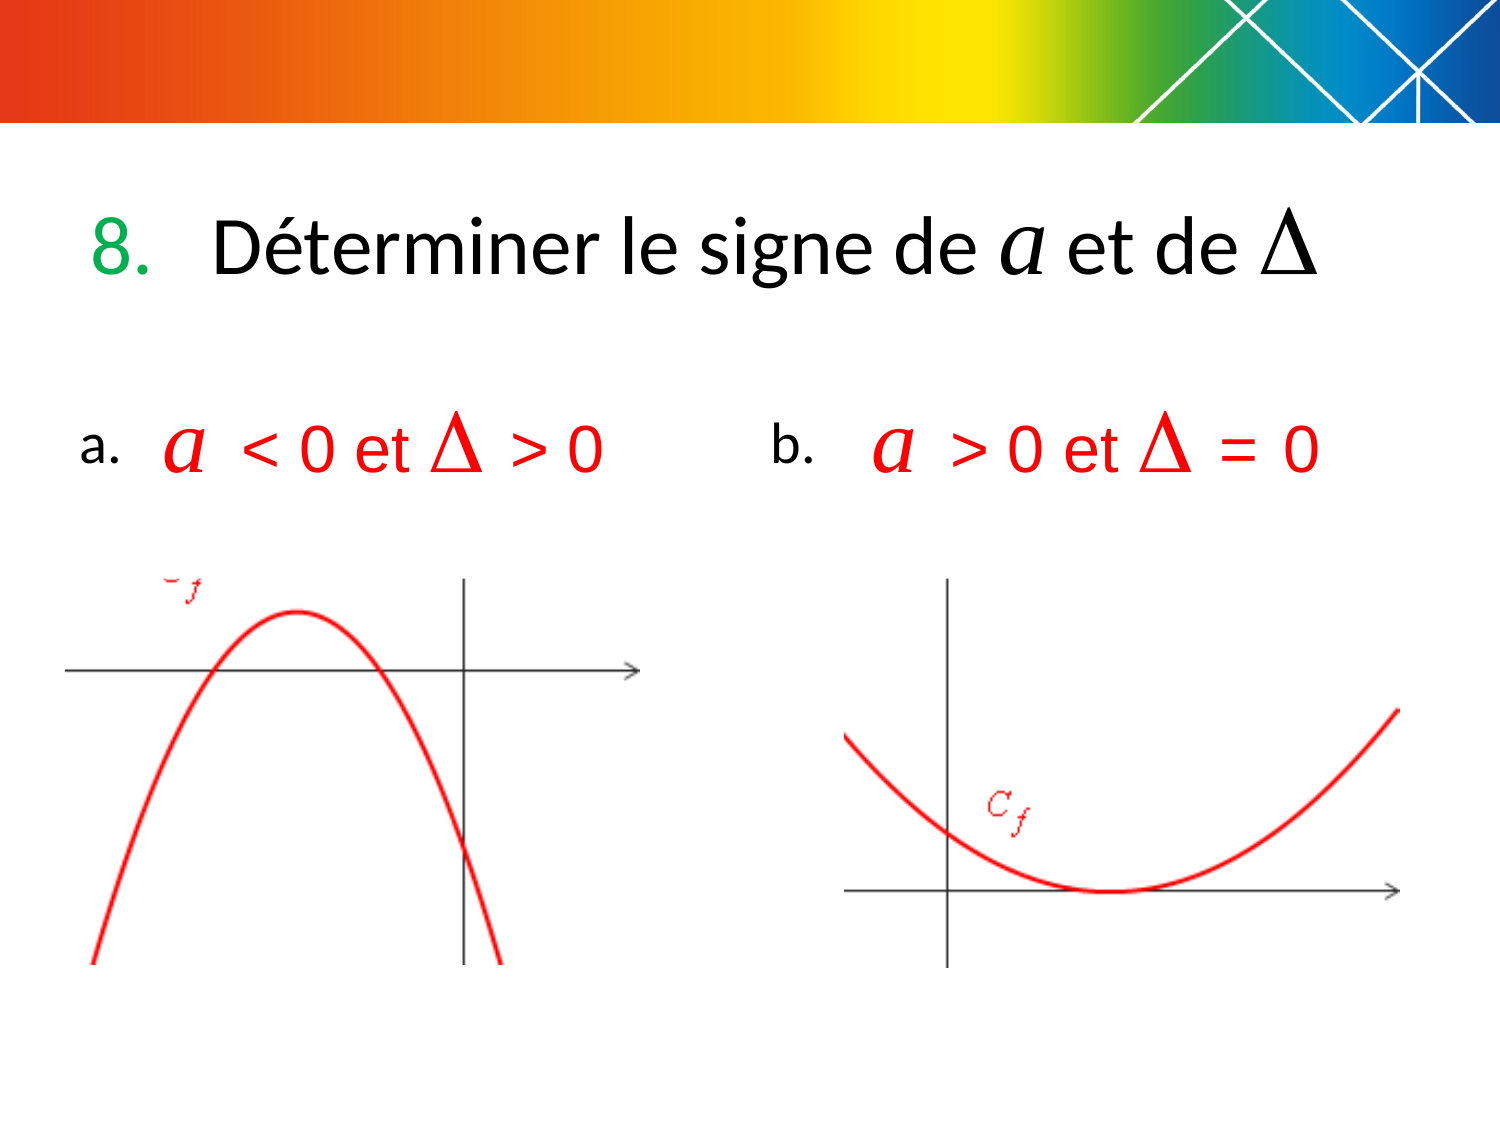

# Déterminer le signe de a et de 
a < 0 et  > 0
a > 0 et  = 0
| a. | b. |
| --- | --- |